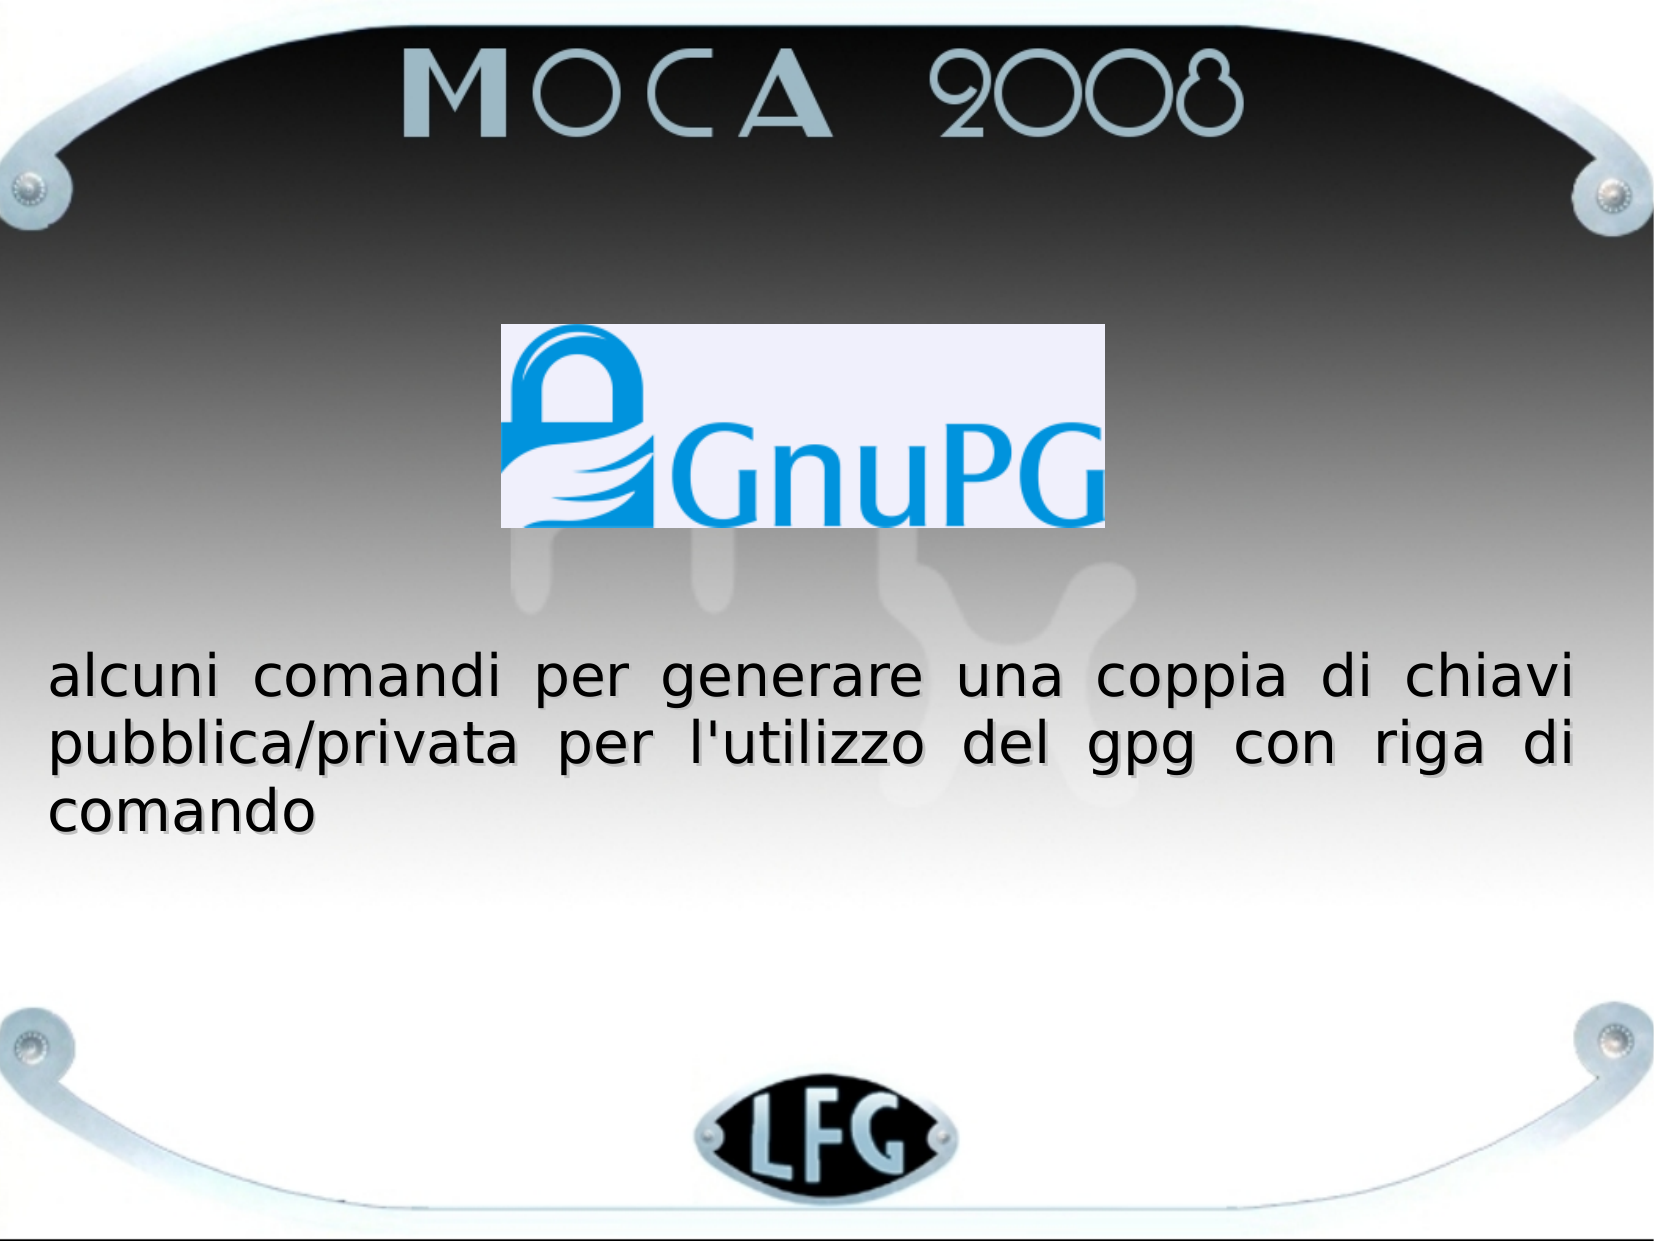

alcuni comandi per generare una coppia di chiavi pubblica/privata per l'utilizzo del gpg con riga di comando